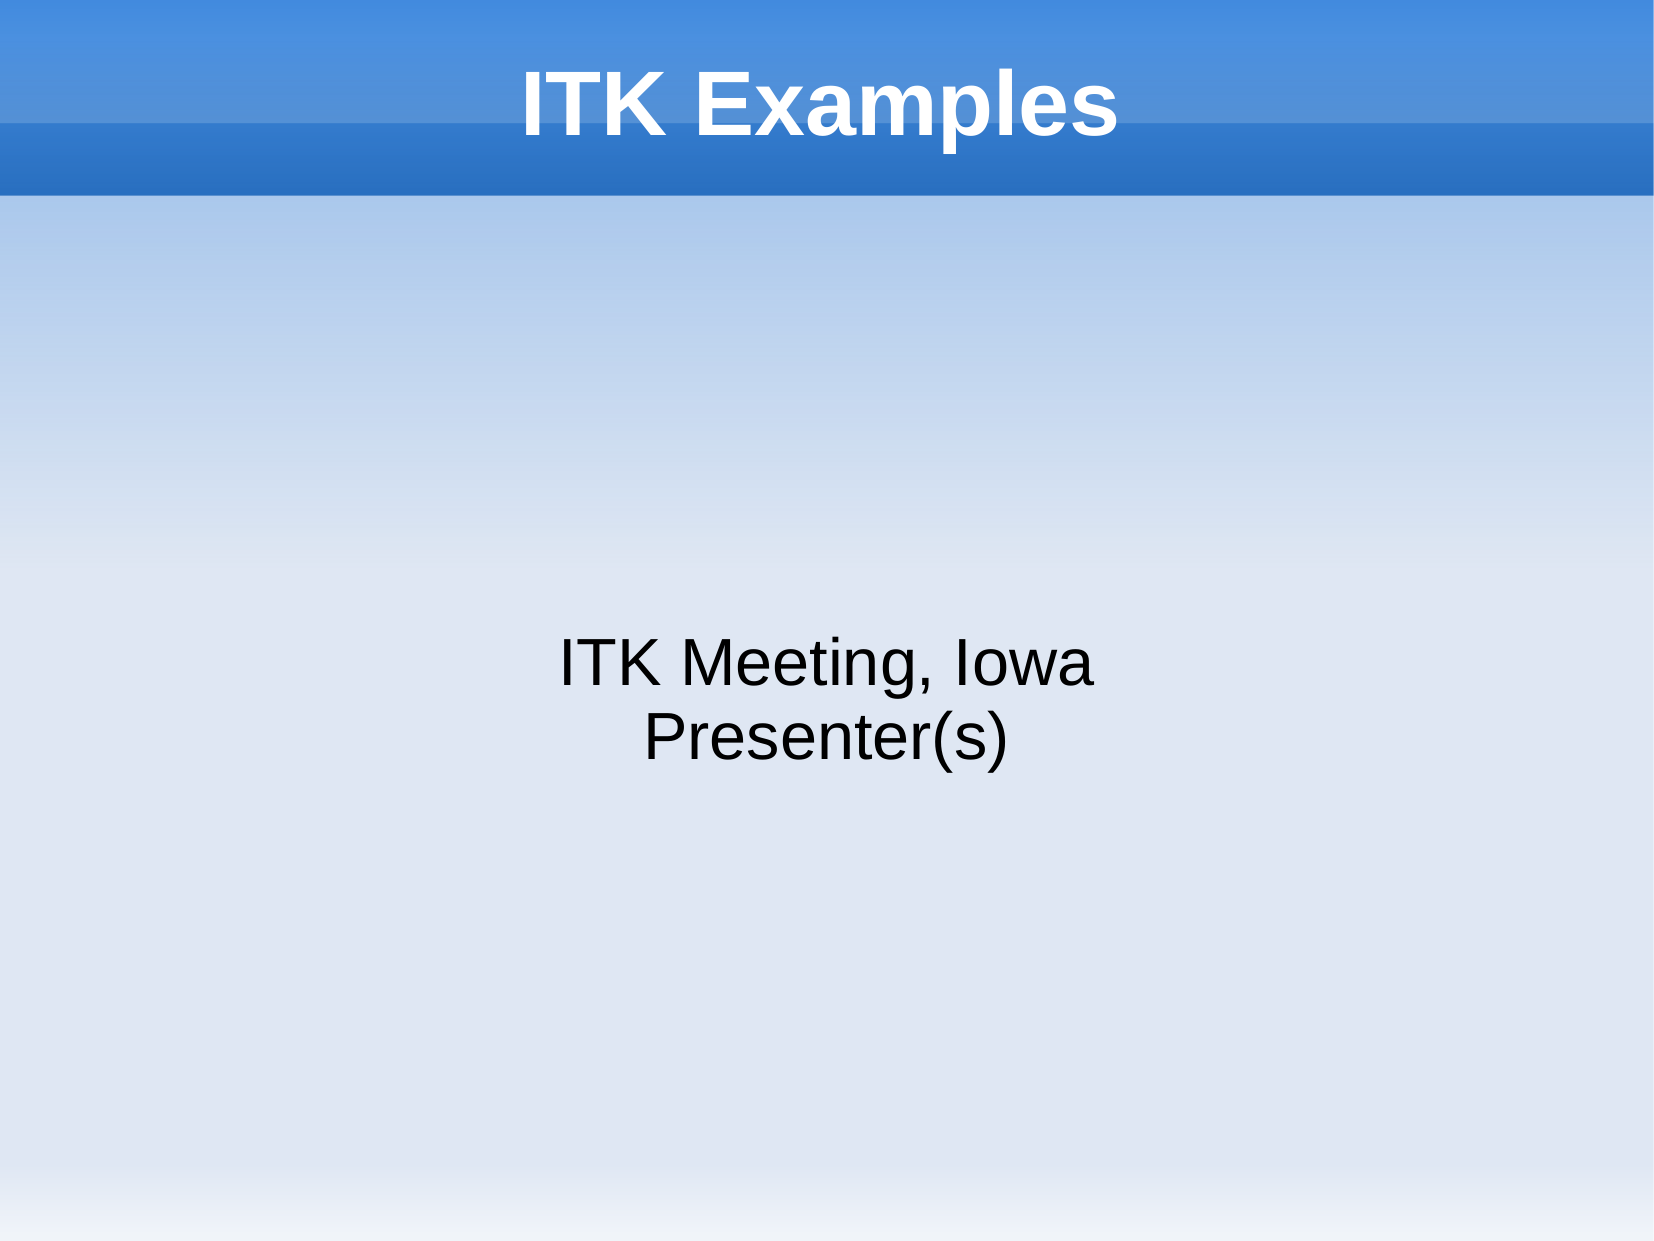

# ITK Examples
ITK Meeting, Iowa
Presenter(s)